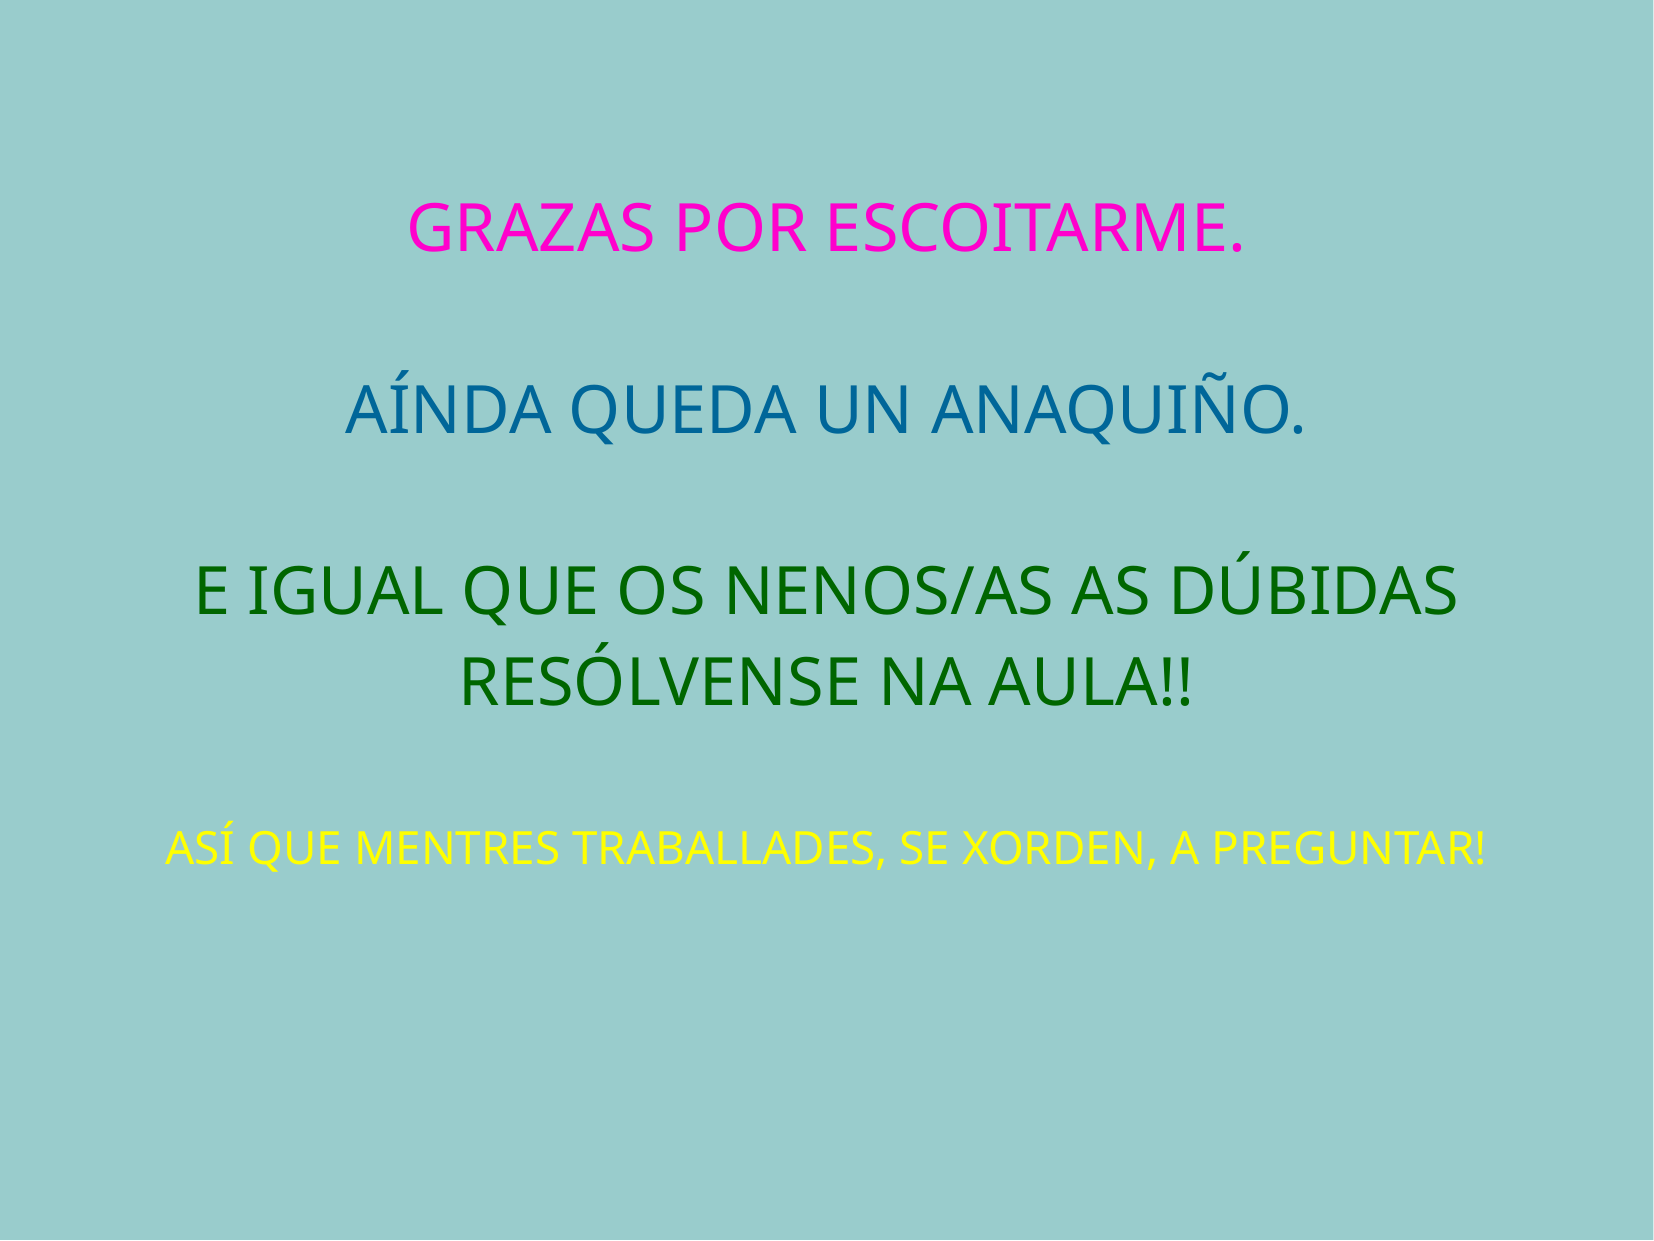

# GRAZAS POR ESCOITARME.
AÍNDA QUEDA UN ANAQUIÑO.
E IGUAL QUE OS NENOS/AS AS DÚBIDAS RESÓLVENSE NA AULA!!
ASÍ QUE MENTRES TRABALLADES, SE XORDEN, A PREGUNTAR!